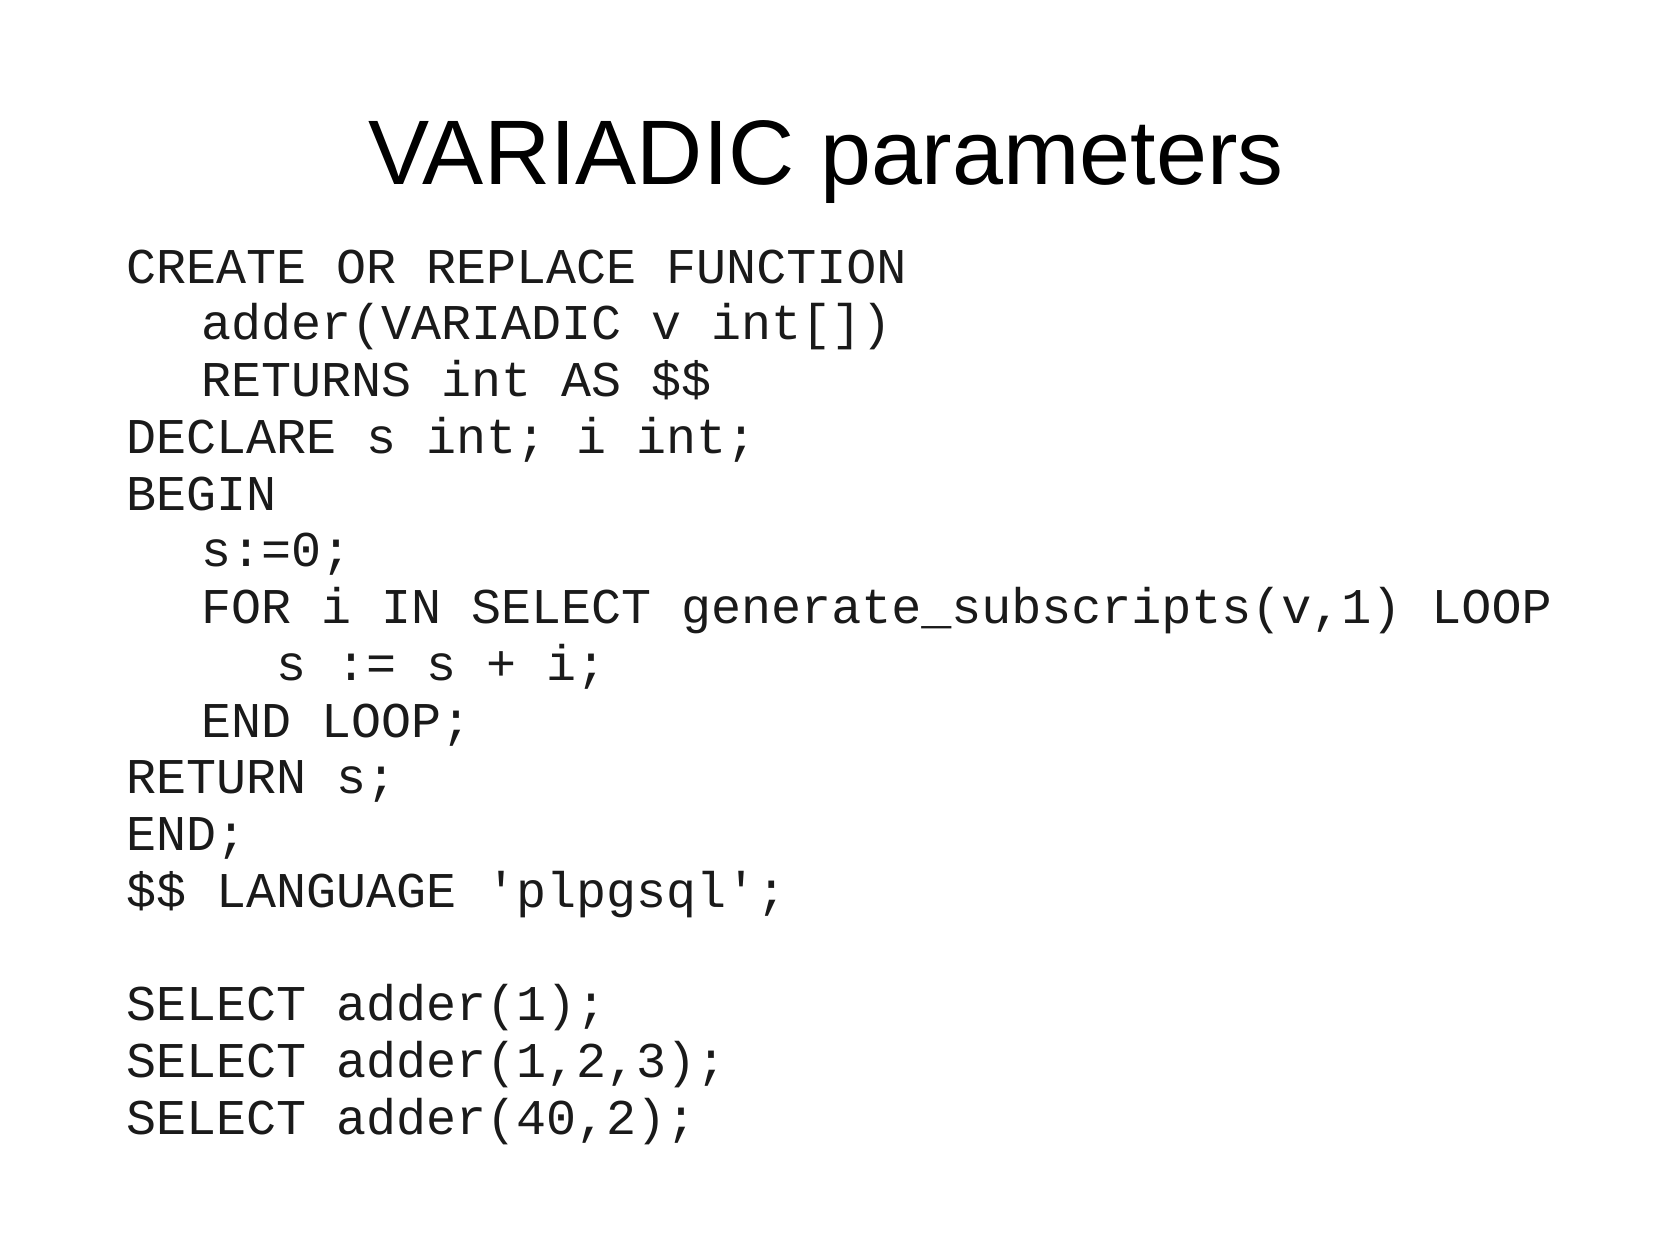

# VARIADIC parameters
CREATE OR REPLACE FUNCTION
	adder(VARIADIC v int[])
	RETURNS int AS $$
DECLARE s int; i int;
BEGIN
	s:=0;
	FOR i IN SELECT generate_subscripts(v,1) LOOP
		s := s + i;
	END LOOP;
RETURN s;
END;
$$ LANGUAGE 'plpgsql';
SELECT adder(1);
SELECT adder(1,2,3);
SELECT adder(40,2);